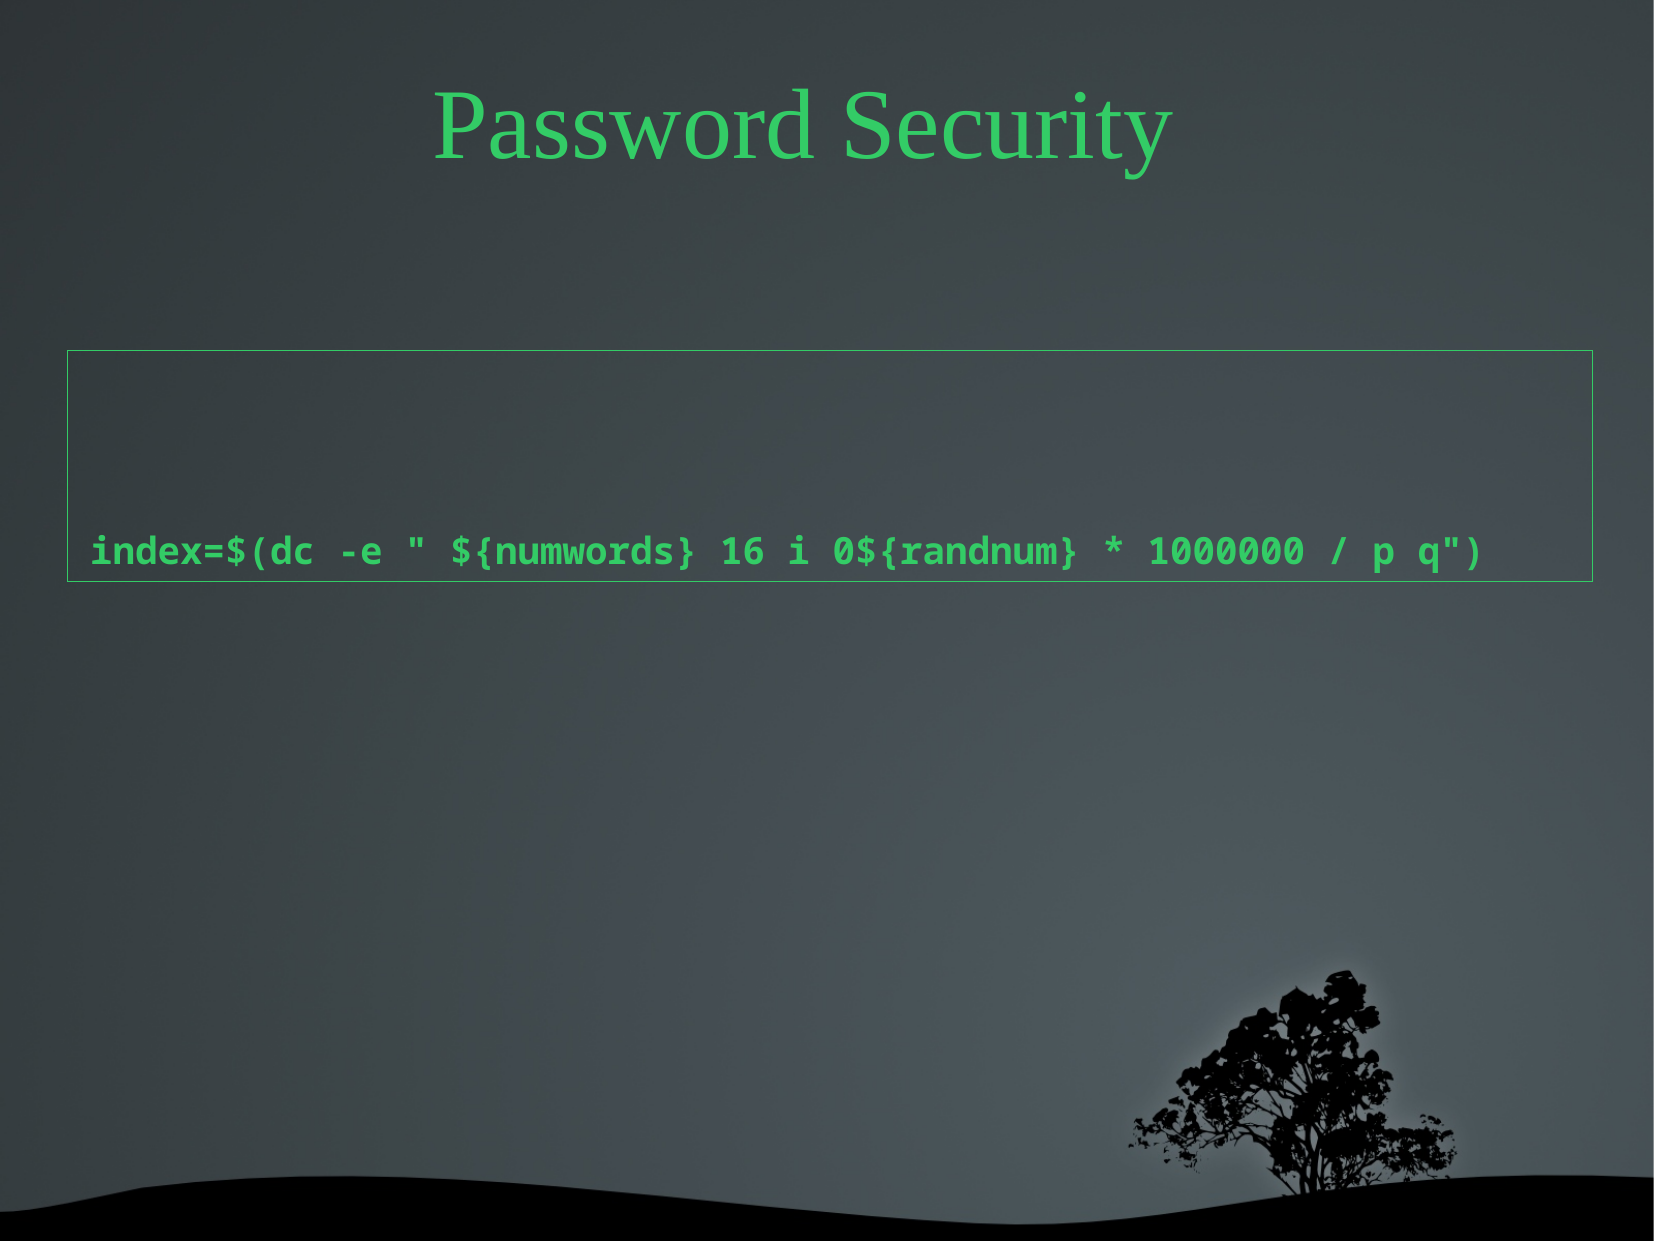

Password Security
index=$(dc -e " ${numwords} 16 i 0${randnum} * 1000000 / p q")